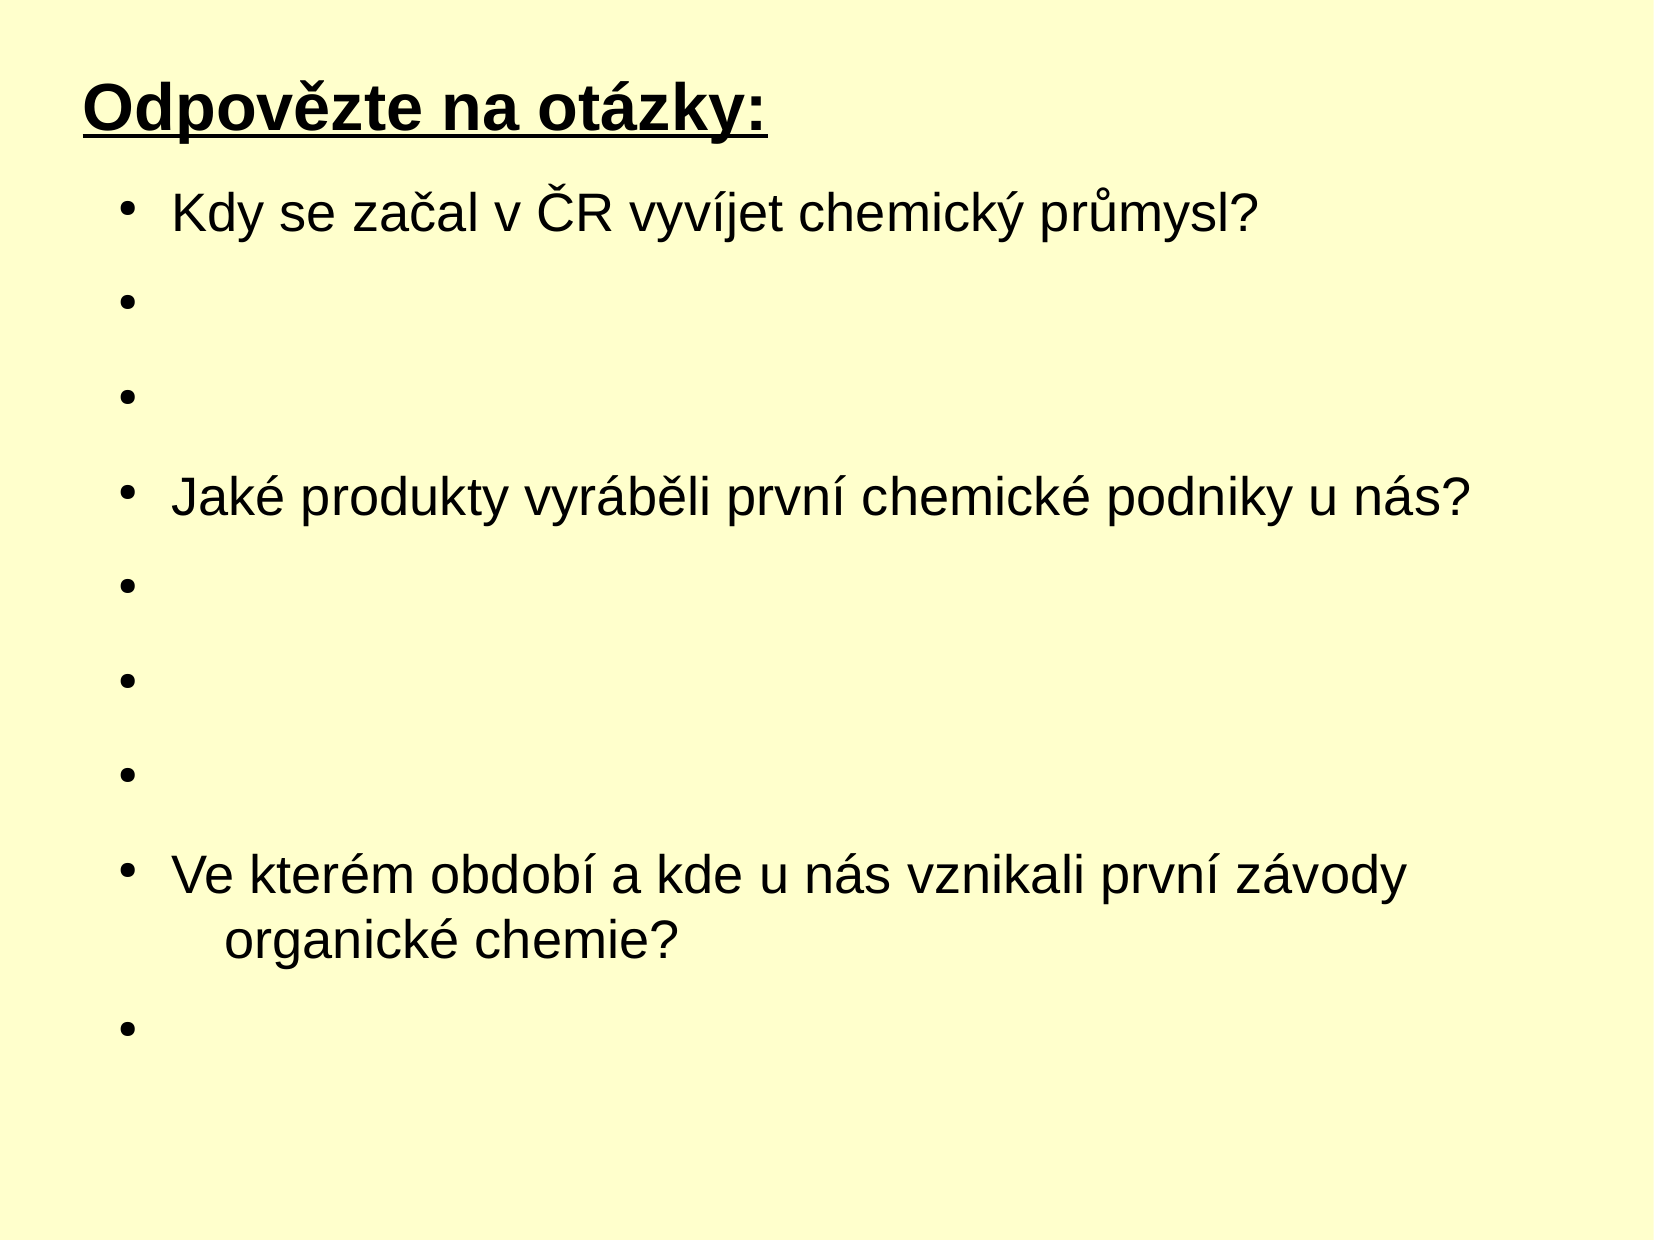

# Odpovězte na otázky:
Kdy se začal v ČR vyvíjet chemický průmysl?
Jaké produkty vyráběli první chemické podniky u nás?
Ve kterém období a kde u nás vznikali první závody organické chemie?